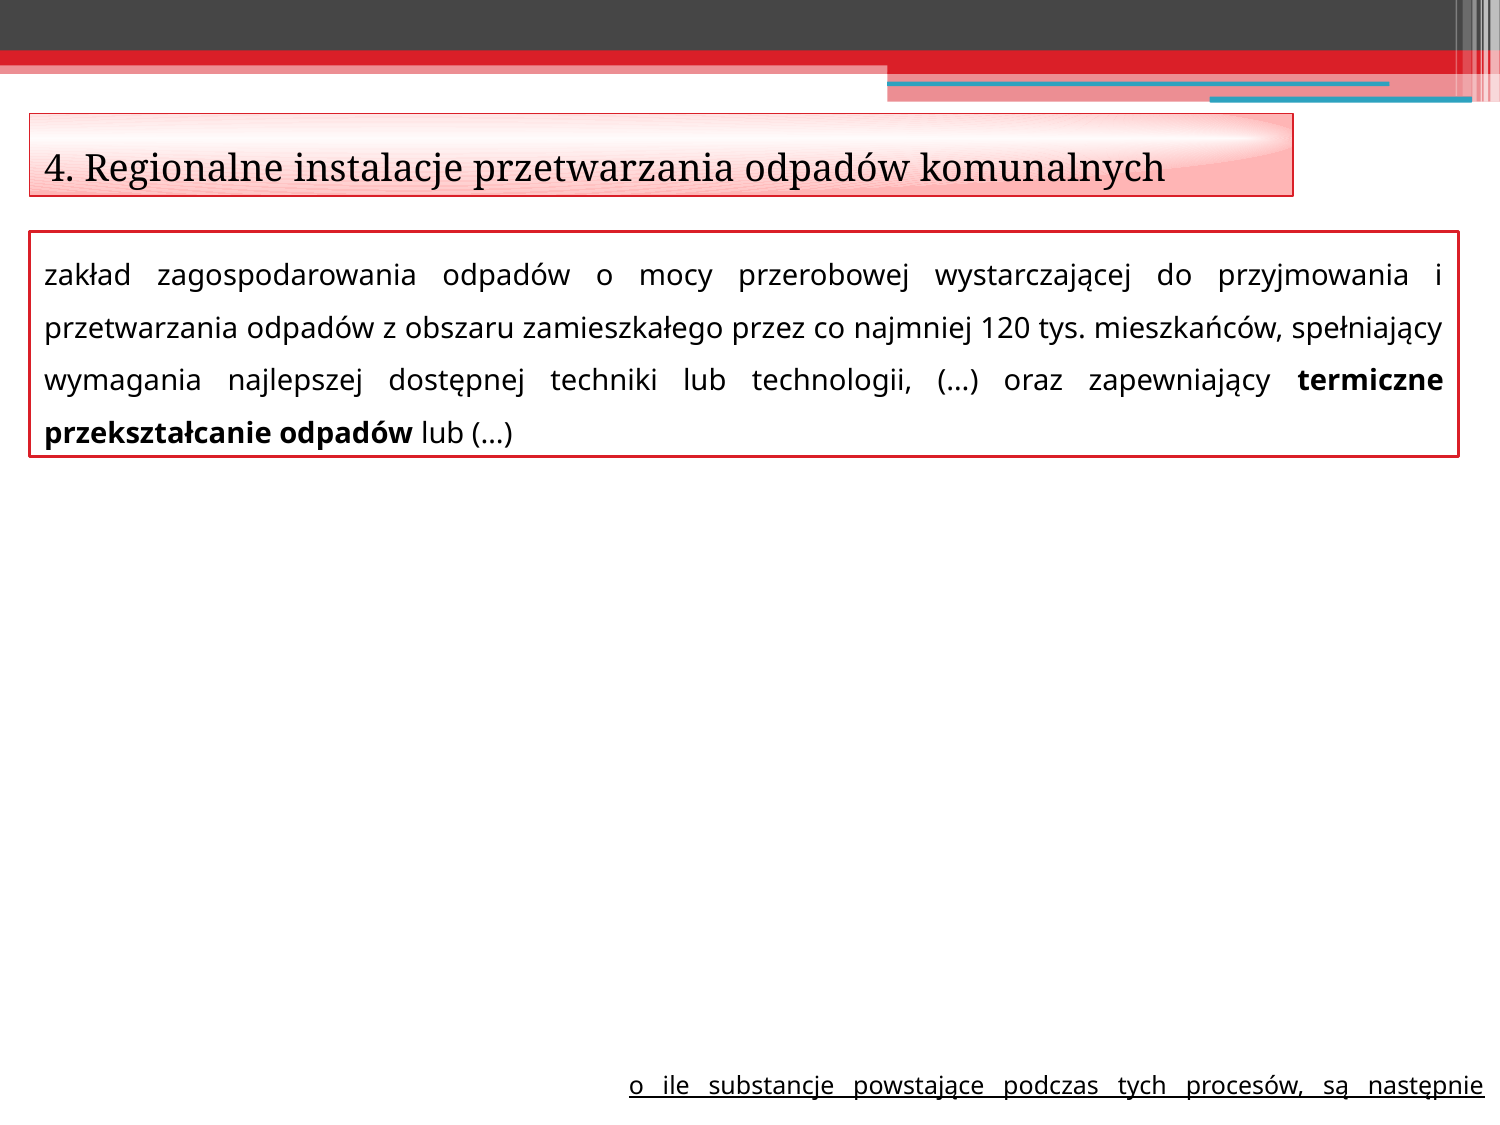

4. Regionalne instalacje przetwarzania odpadów komunalnych
# zakład zagospodarowania odpadów o mocy przerobowej wystarczającej do przyjmowania i przetwarzania odpadów z obszaru zamieszkałego przez co najmniej 120 tys. mieszkańców, spełniający wymagania najlepszej dostępnej techniki lub technologii, (…) oraz zapewniający termiczne przekształcanie odpadów lub (…)
SPALANIE PRZEZ UTLENIANIE
PROCES PLAZMOWY
ZGAZOWANIE
METODY TERMICZNE
PIROLIZA
o ile substancje powstające podczas tych procesów, są następnie spalane.